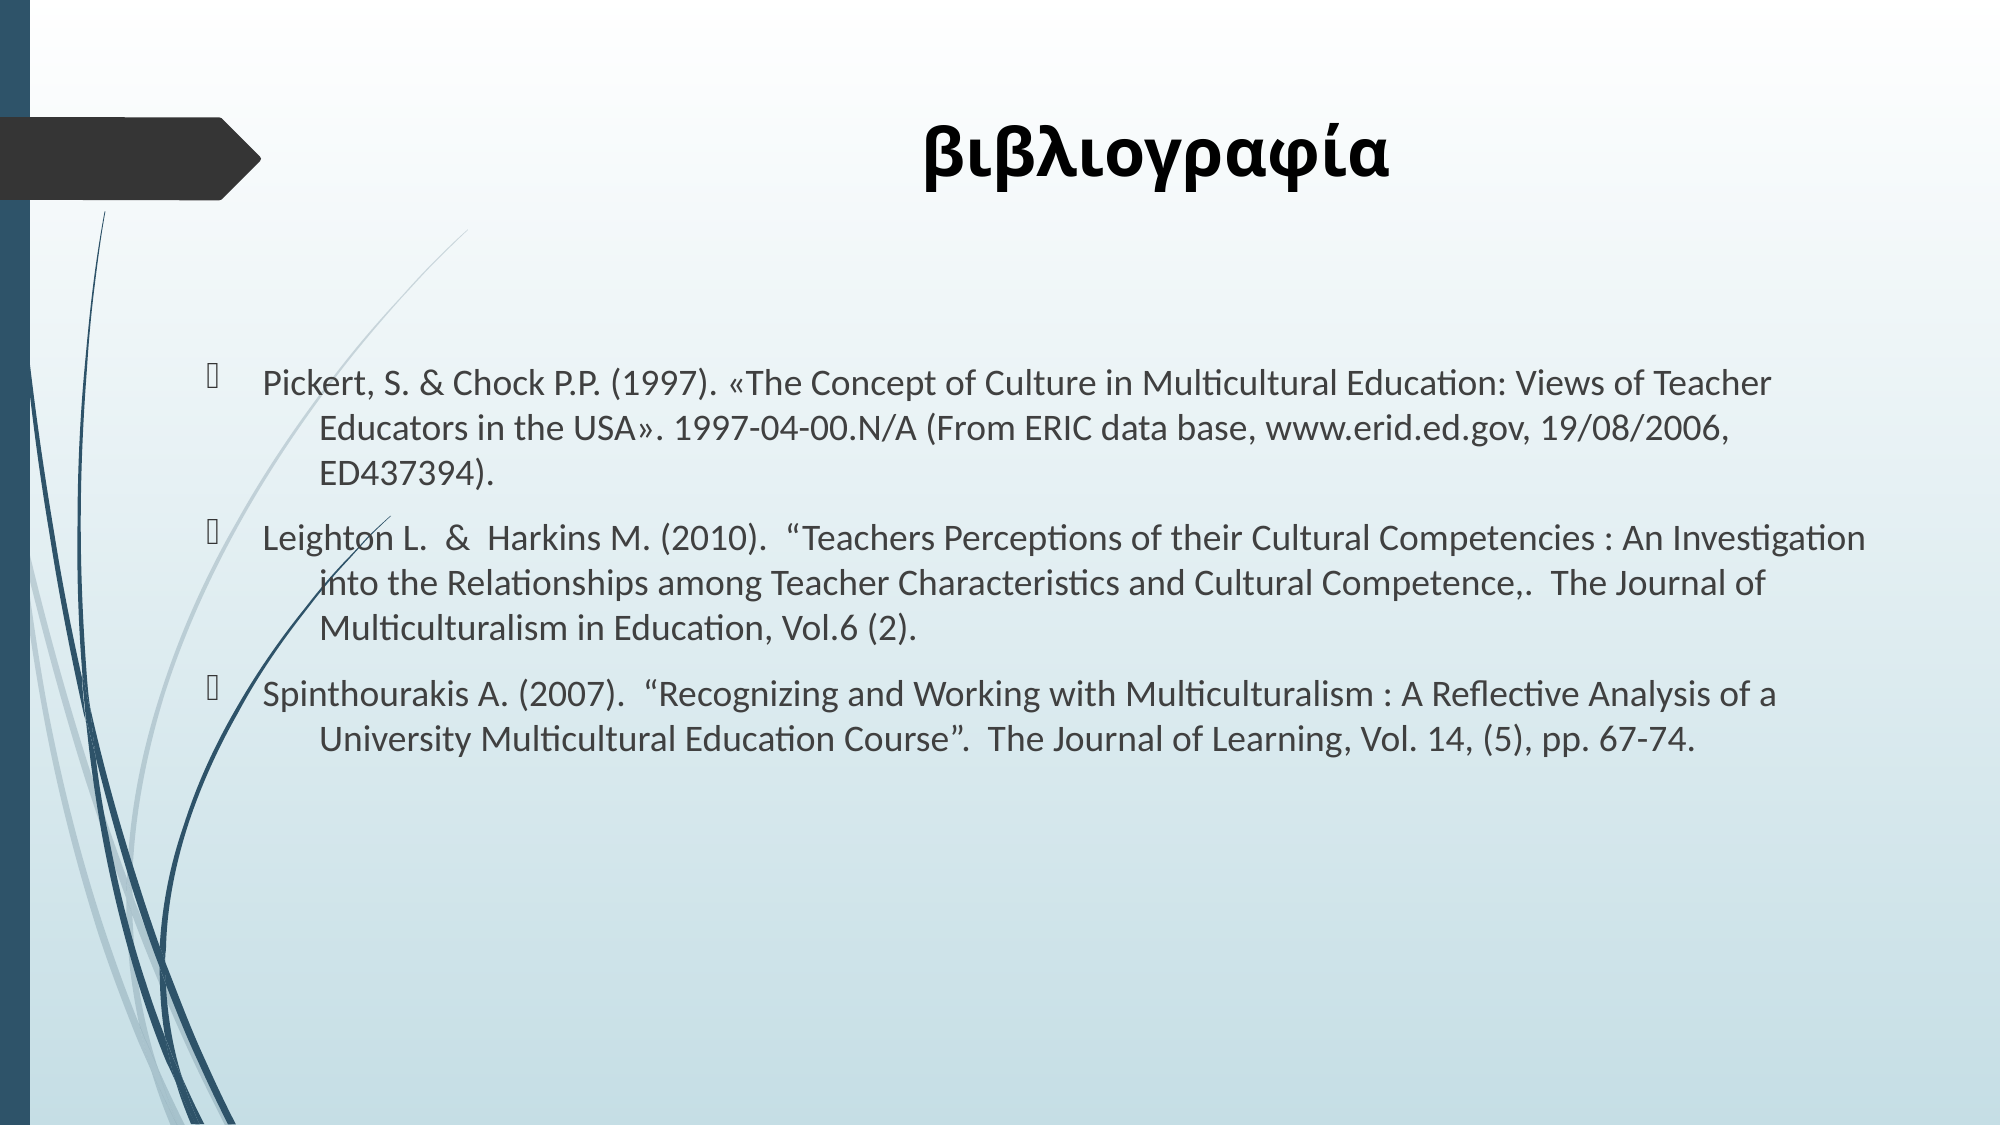

# βιβλιογραφία
Pickert, S. & Chock P.P. (1997). «The Concept of Culture in Multicultural Education: Views of Teacher Educators in the USA». 1997-04-00.N/A (From ERIC data base, www.erid.ed.gov, 19/08/2006, ED437394).
Leighton L. & Harkins M. (2010). “Teachers Perceptions of their Cultural Competencies : An Investigation into the Relationships among Teacher Characteristics and Cultural Competence,. The Journal of Multiculturalism in Education, Vol.6 (2).
Spinthourakis A. (2007). “Recognizing and Working with Multiculturalism : A Reflective Analysis of a University Multicultural Education Course”. The Journal of Learning, Vol. 14, (5), pp. 67-74.